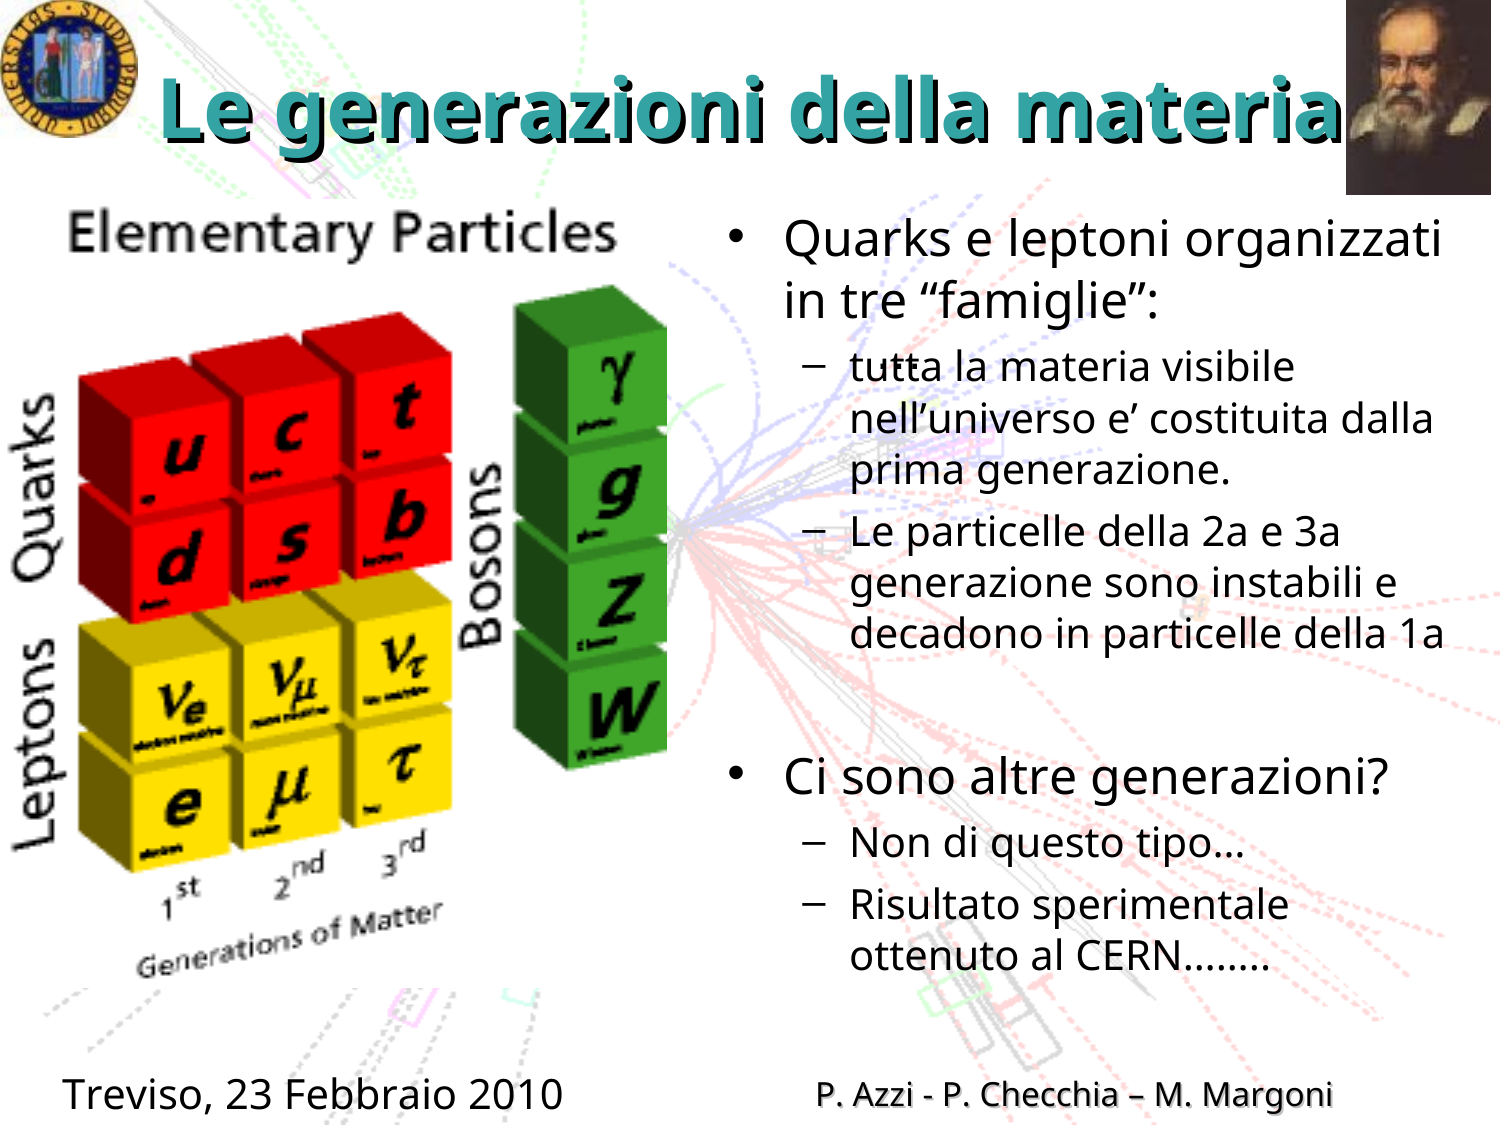

# Le generazioni della materia
Quarks e leptoni organizzati in tre “famiglie”:
tutta la materia visibile nell’universo e’ costituita dalla prima generazione.
Le particelle della 2a e 3a generazione sono instabili e decadono in particelle della 1a
Ci sono altre generazioni?
Non di questo tipo…
Risultato sperimentale ottenuto al CERN……..
…